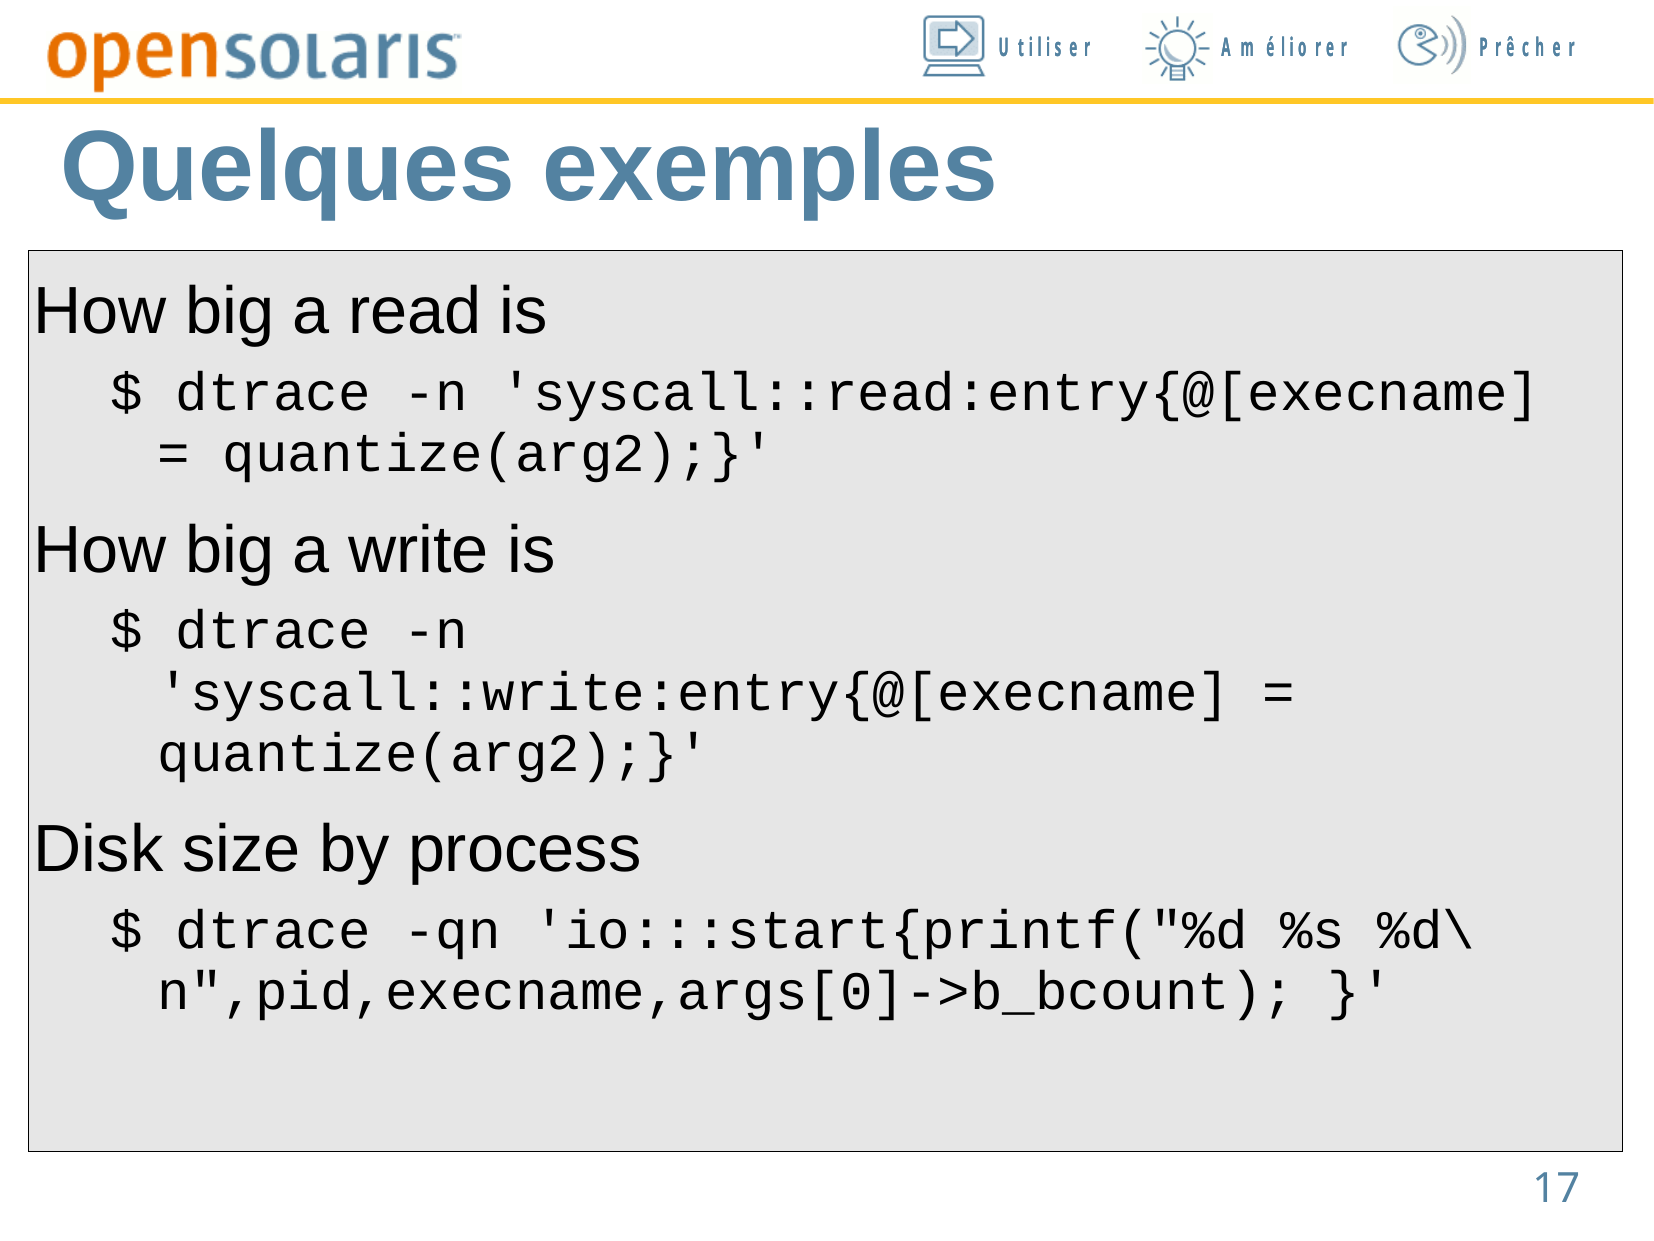

# Quelques exemples
How big a read is
$ dtrace -n 'syscall::read:entry{@[execname] = quantize(arg2);}'
How big a write is
$ dtrace -n 'syscall::write:entry{@[execname] = quantize(arg2);}'
Disk size by process
$ dtrace -qn 'io:::start{printf("%d %s %d\n",pid,execname,args[0]->b_bcount); }'